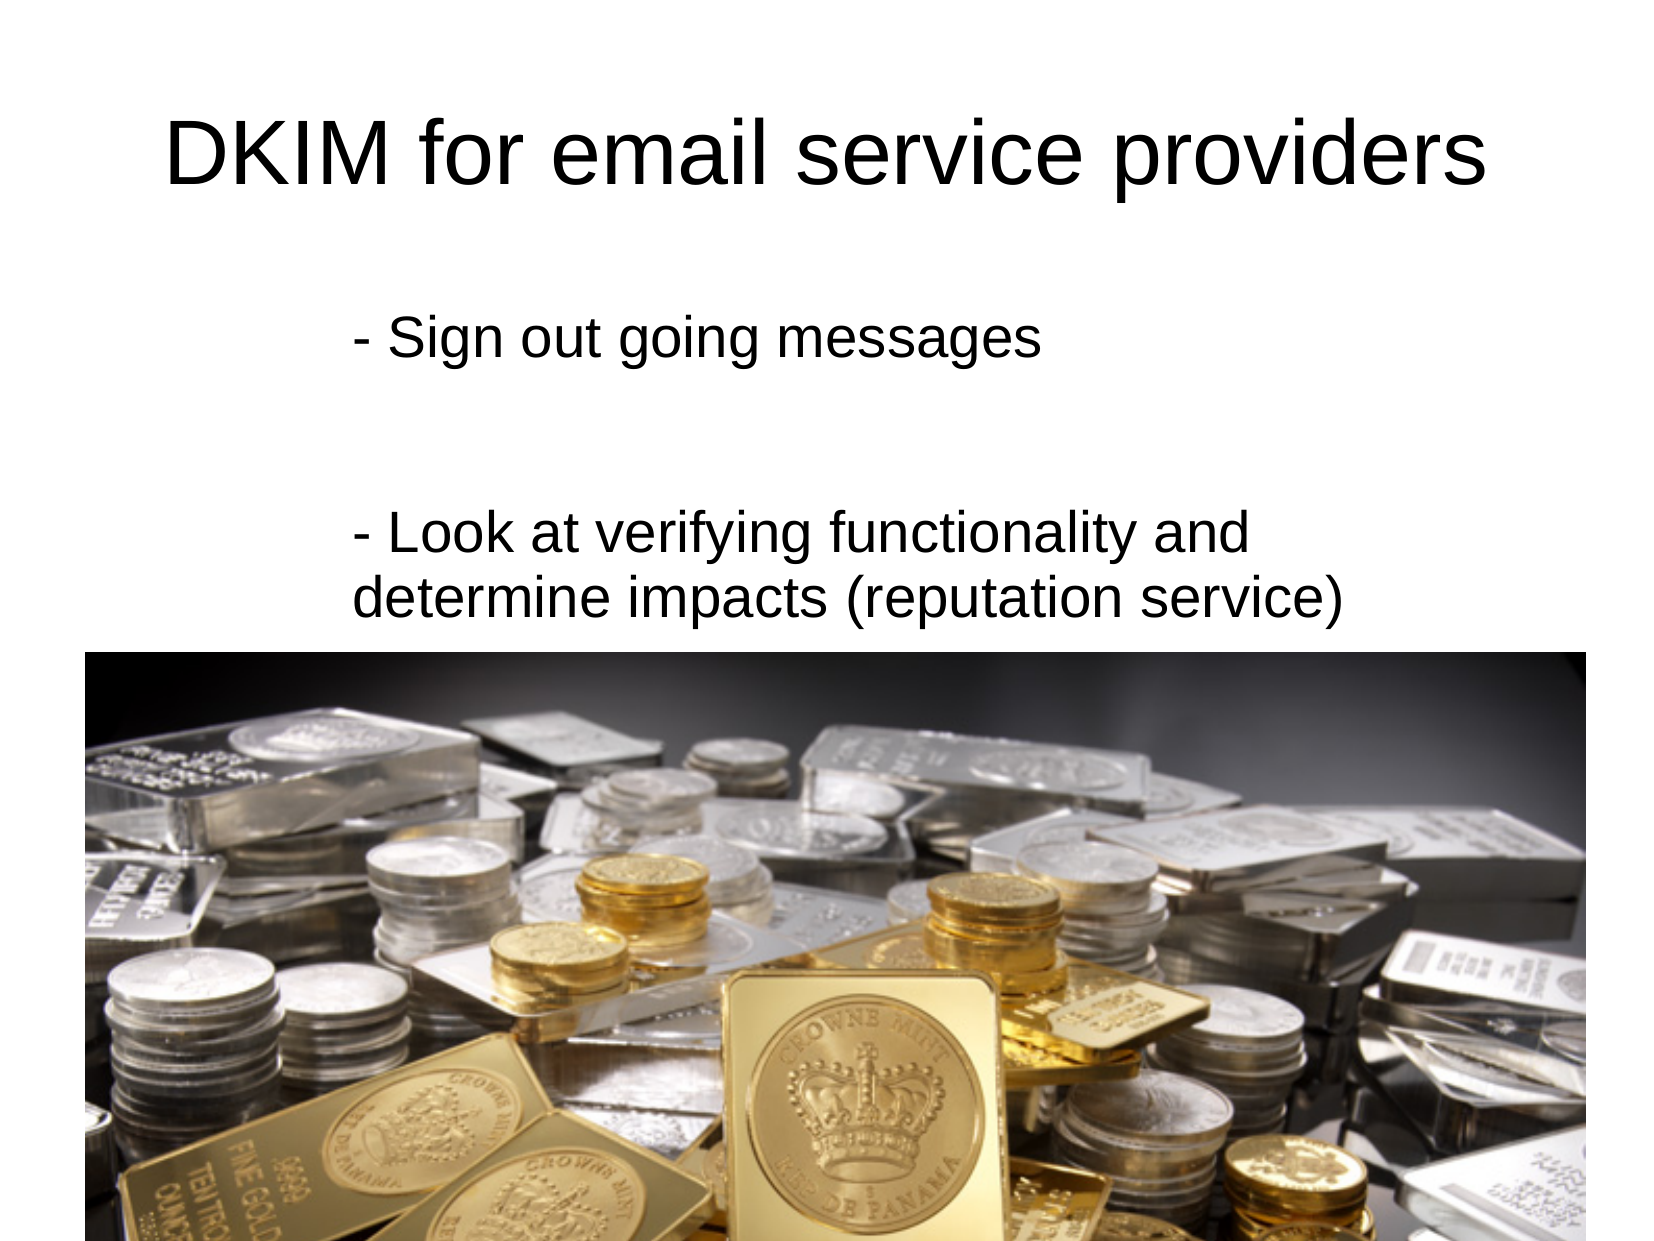

# DKIM for email service providers
- Sign out going messages
- Look at verifying functionality and determine impacts (reputation service)